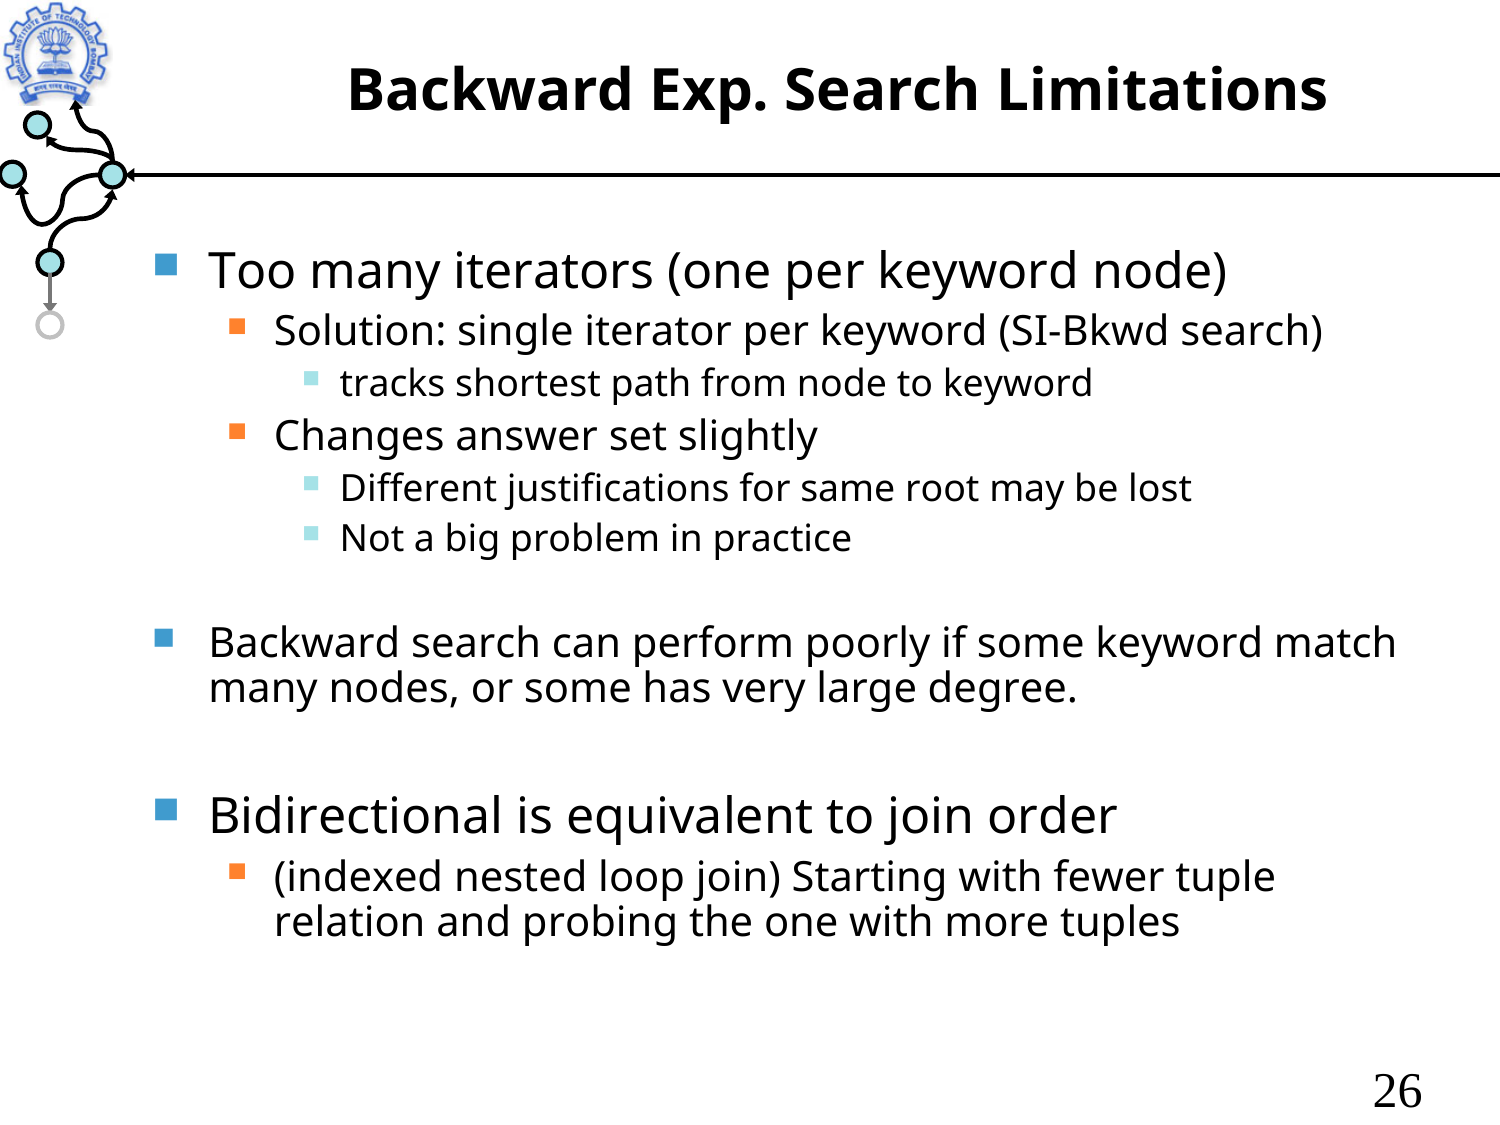

# Backward Exp. Search Limitations
Too many iterators (one per keyword node)
Solution: single iterator per keyword (SI-Bkwd search)
tracks shortest path from node to keyword
Changes answer set slightly
Different justifications for same root may be lost
Not a big problem in practice
Backward search can perform poorly if some keyword match many nodes, or some has very large degree.
Bidirectional is equivalent to join order
(indexed nested loop join) Starting with fewer tuple relation and probing the one with more tuples
26